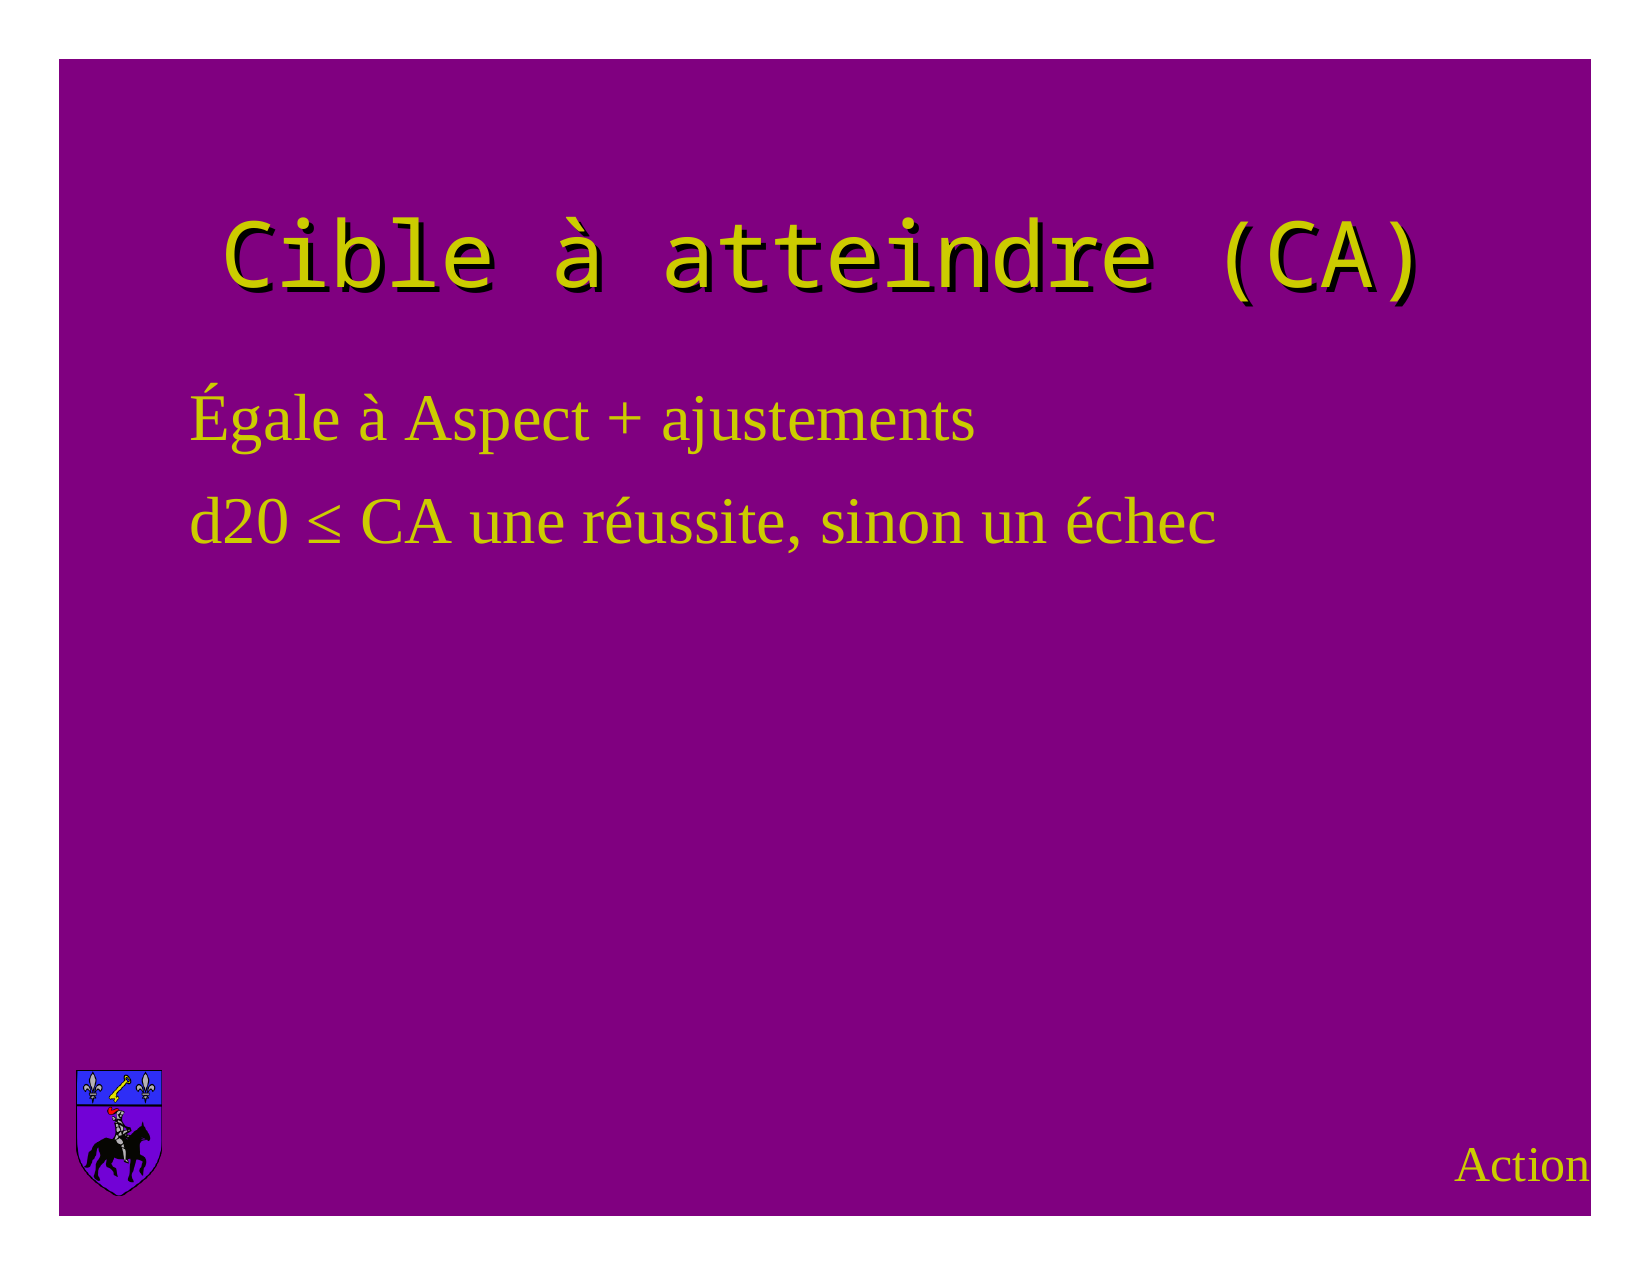

# Cible à atteindre (CA)
Égale à Aspect + ajustements
d20 ≤ CA une réussite, sinon un échec
Action